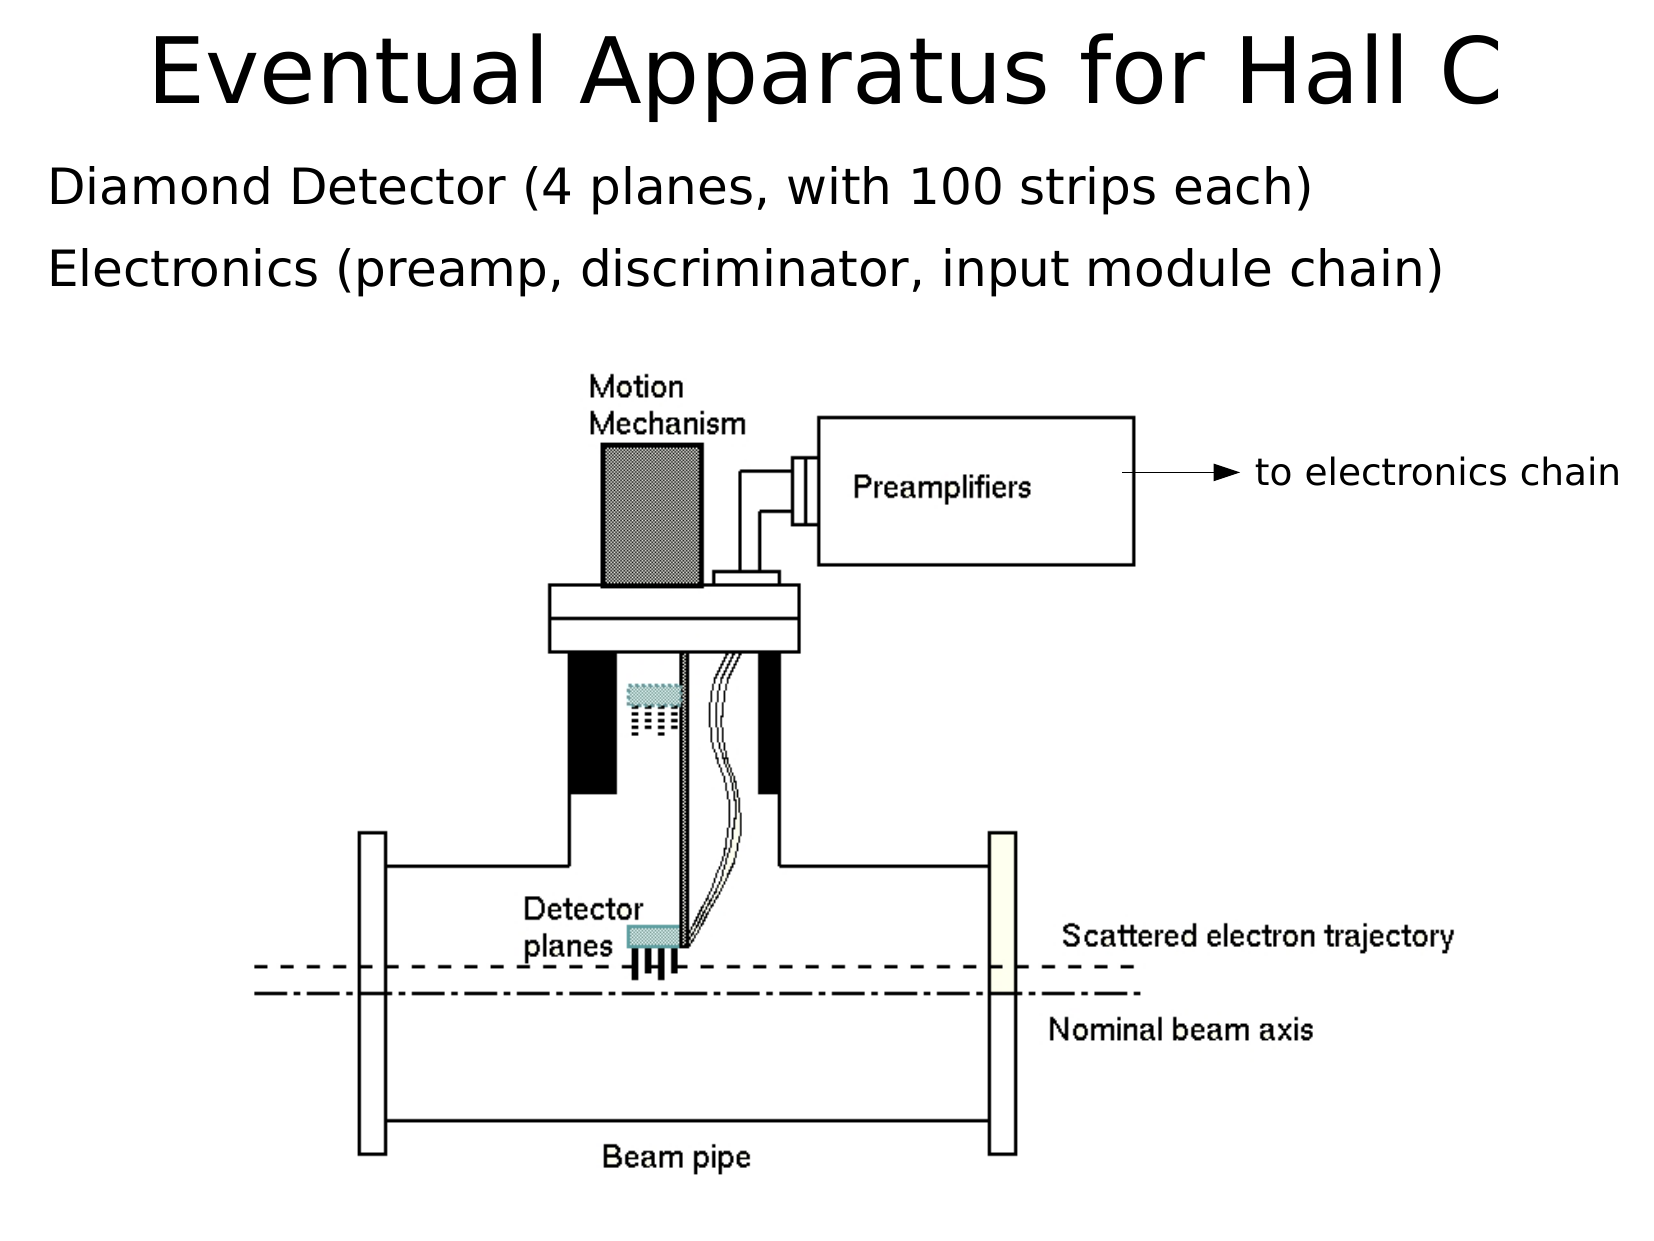

# Eventual Apparatus for Hall C
Diamond Detector (4 planes, with 100 strips each)
Electronics (preamp, discriminator, input module chain)
to electronics chain